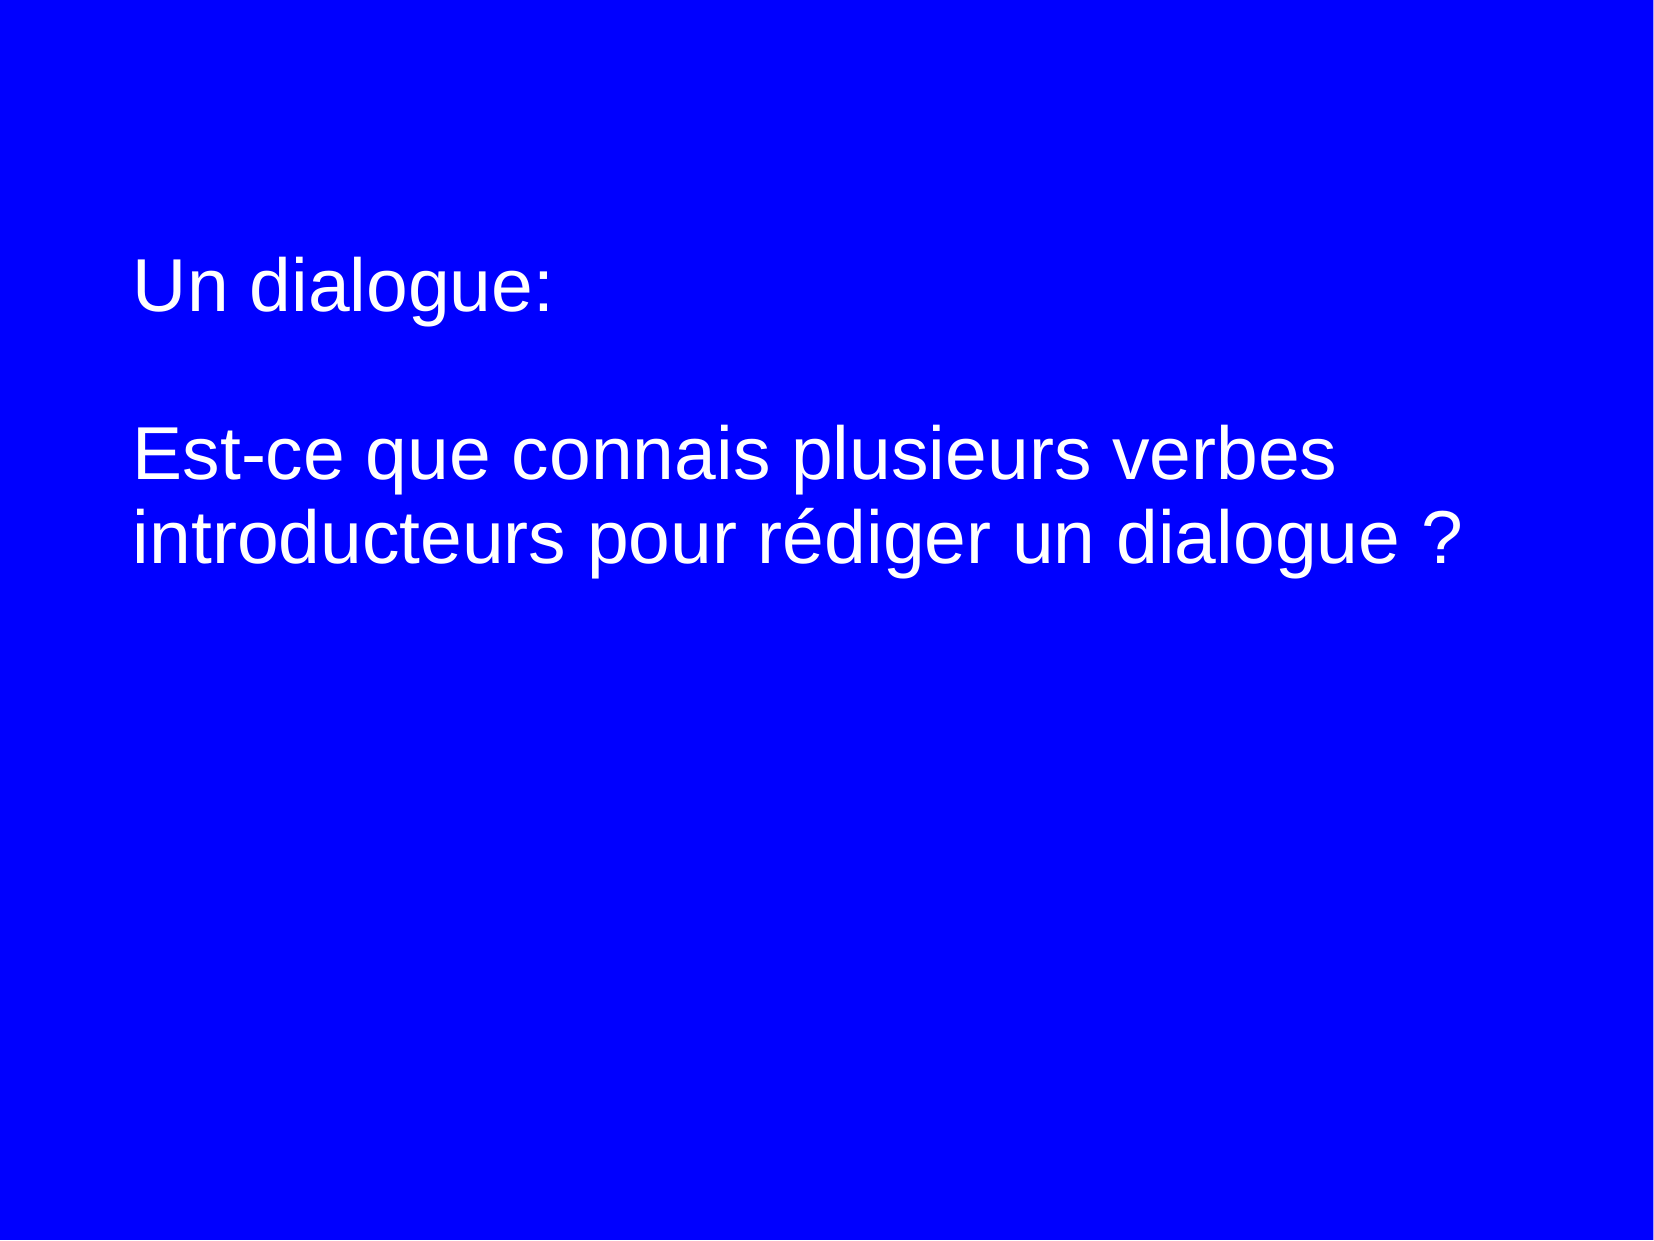

Un dialogue:
Est-ce que connais plusieurs verbes introducteurs pour rédiger un dialogue ?